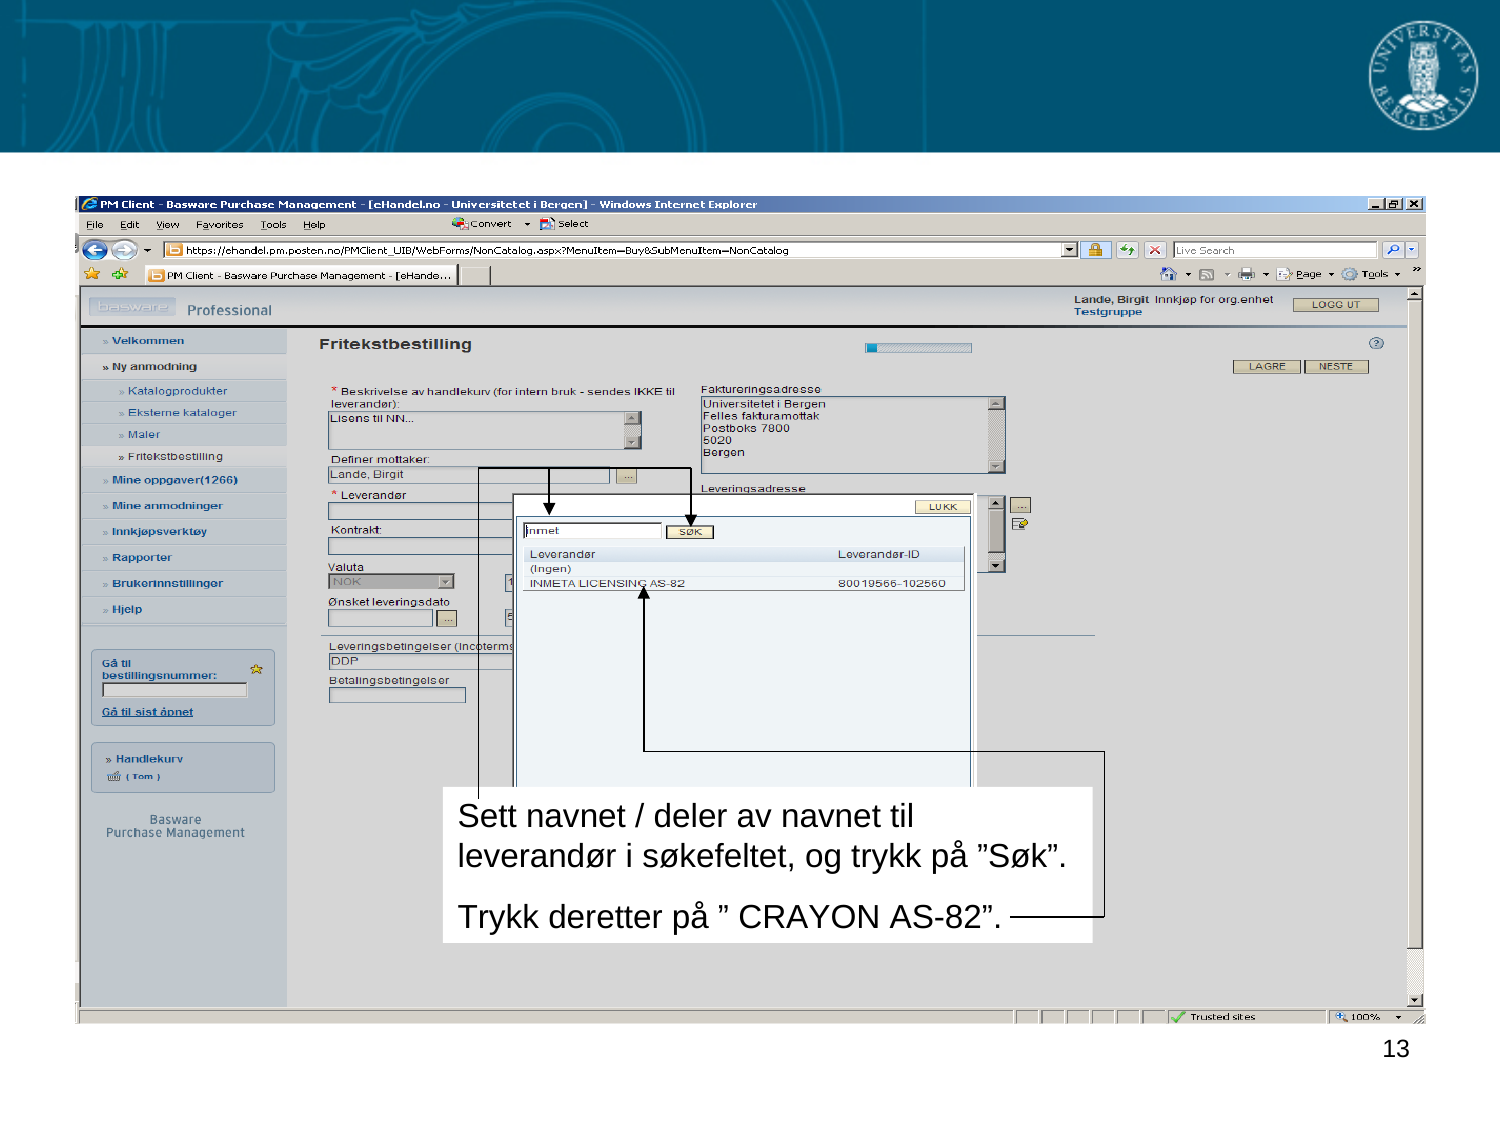

Sett navnet / deler av navnet til leverandør i søkefeltet, og trykk på ”Søk”.
Trykk deretter på ” CRAYON AS-82”.